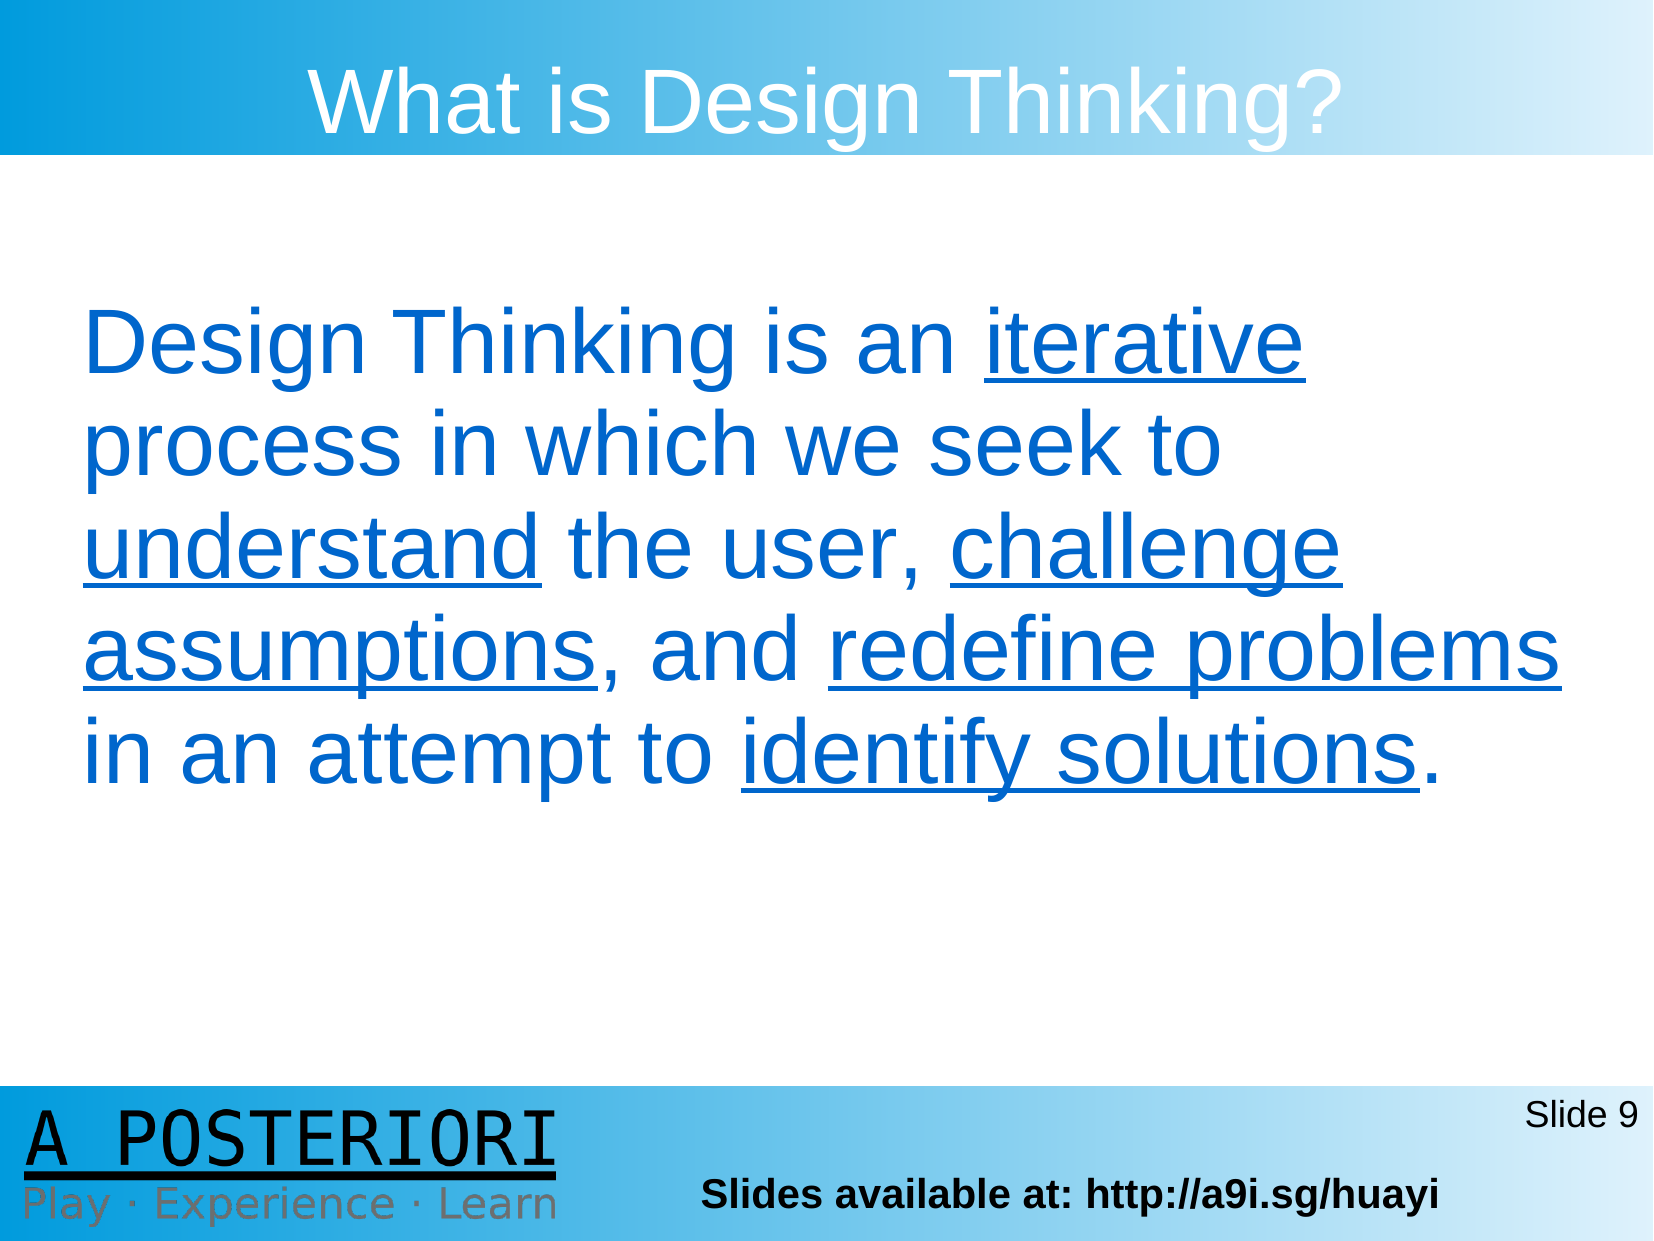

# What is Design Thinking?
Design Thinking is an iterative process in which we seek to understand the user, challenge assumptions, and redefine problems in an attempt to identify solutions.